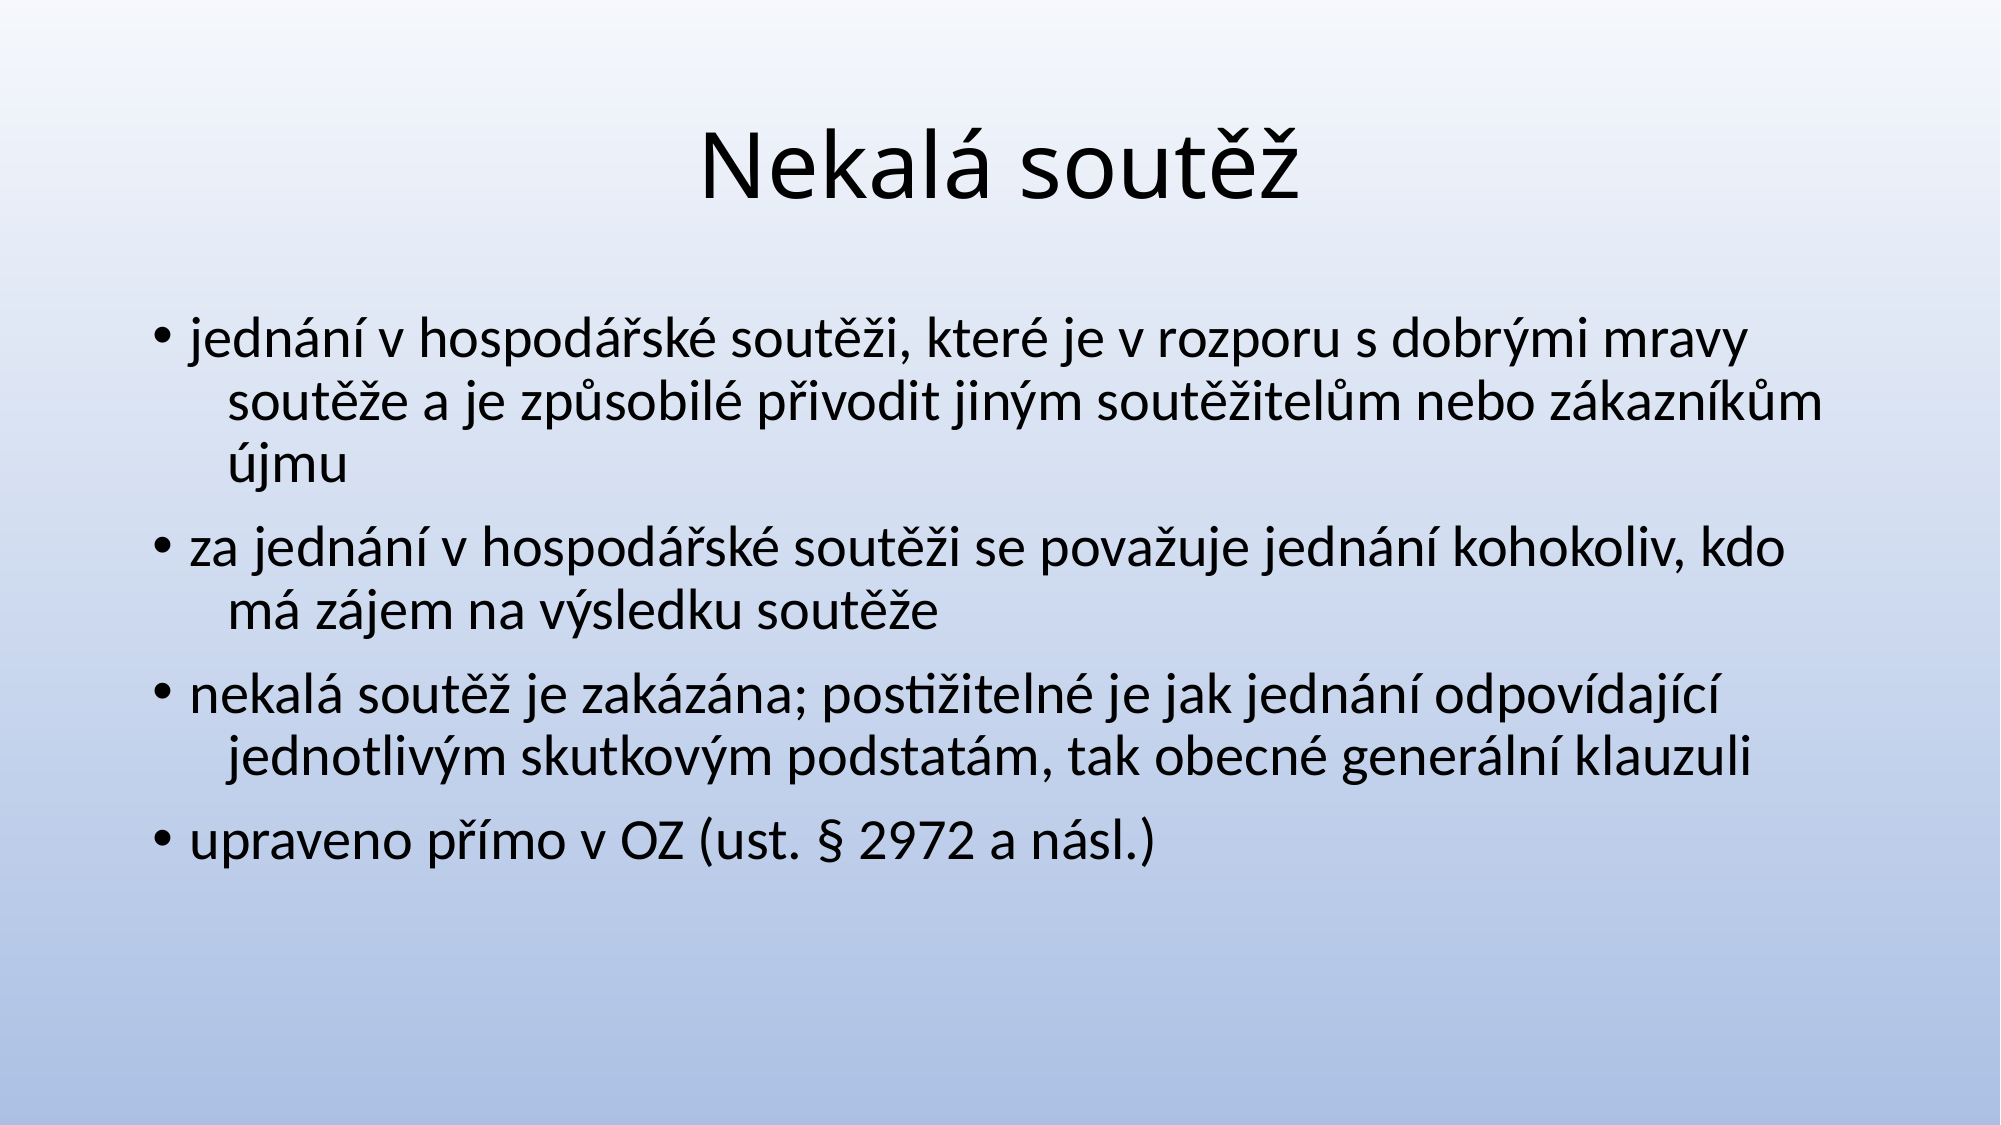

# Nekalá soutěž
jednání v hospodářské soutěži, které je v rozporu s dobrými mravy soutěže a je způsobilé přivodit jiným soutěžitelům nebo zákazníkům újmu
za jednání v hospodářské soutěži se považuje jednání kohokoliv, kdo má zájem na výsledku soutěže
nekalá soutěž je zakázána; postižitelné je jak jednání odpovídající jednotlivým skutkovým podstatám, tak obecné generální klauzuli
upraveno přímo v OZ (ust. § 2972 a násl.)